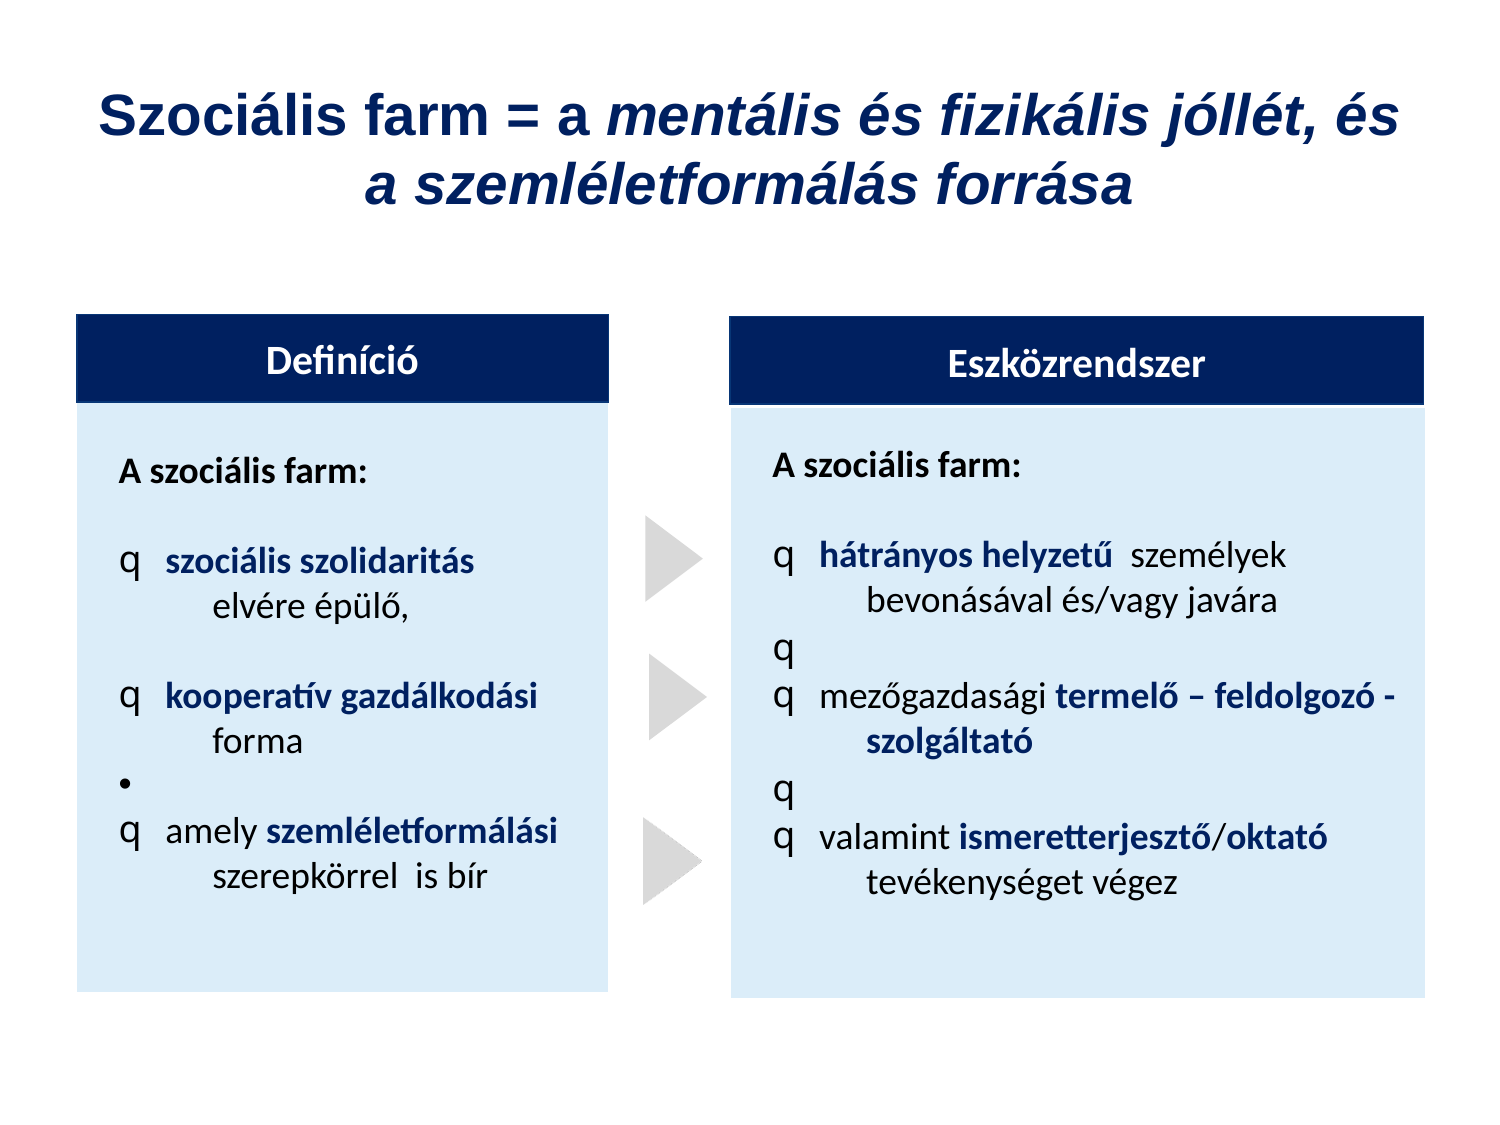

Szociális farm = a mentális és fizikális jóllét, és a szemléletformálás forrása
Definíció
Eszközrendszer
Definíció
A szociális farm:
hátrányos helyzetű személyek
bevonásával és/vagy javára
mezőgazdasági termelő – feldolgozó -
szolgáltató
valamint ismeretterjesztő/oktató tevékenységet végez
A szociális farm:
szociális szolidaritás
elvére épülő,
kooperatív gazdálkodási
forma
amely szemléletformálási
szerepkörrel is bír